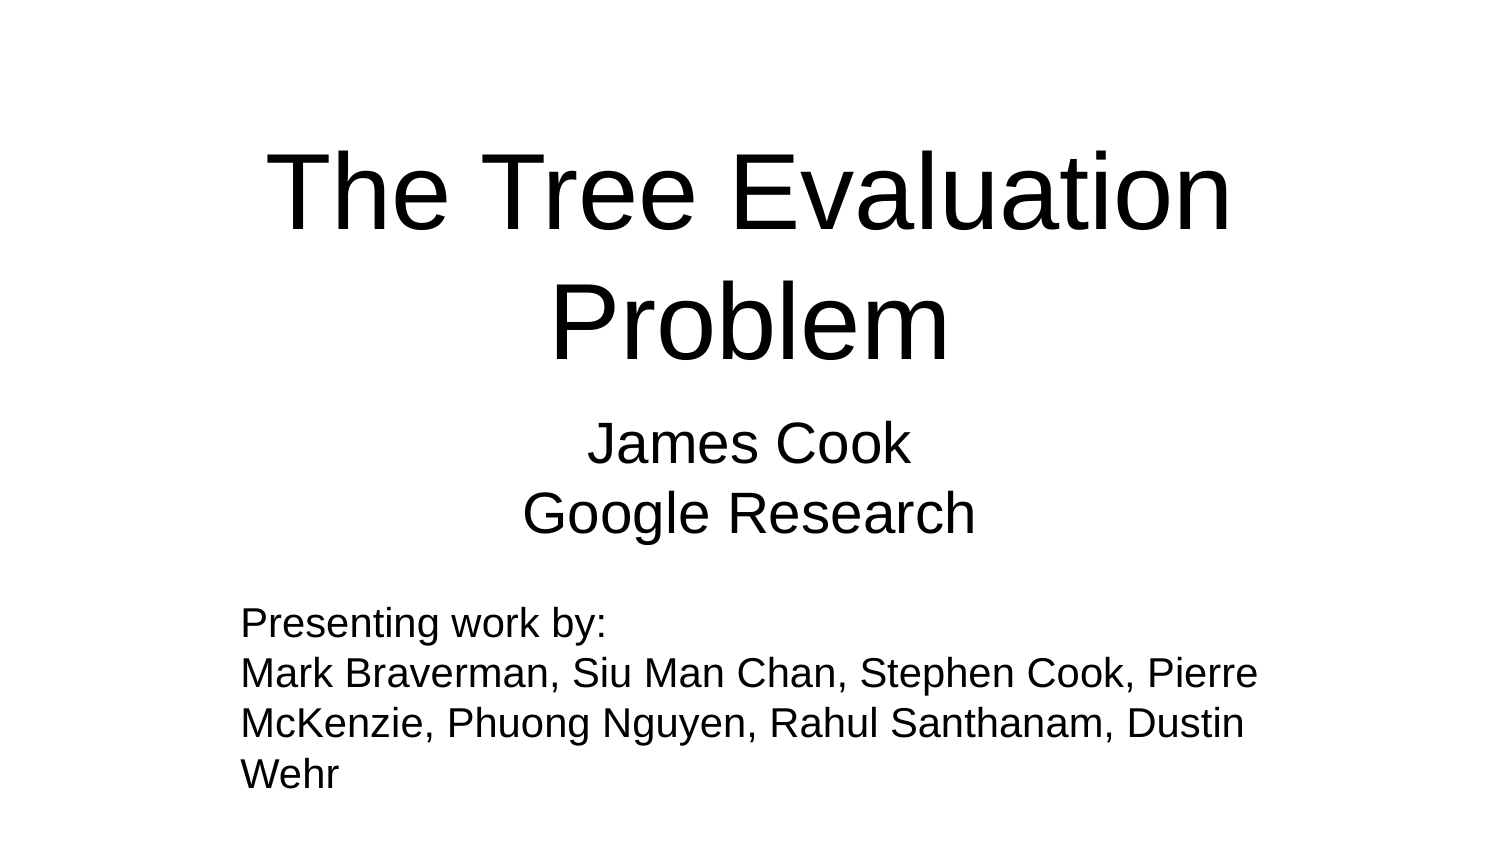

# The Tree Evaluation Problem
James Cook
Google Research
Presenting work by:
Mark Braverman, Siu Man Chan, Stephen Cook, Pierre McKenzie, Phuong Nguyen, Rahul Santhanam, Dustin Wehr